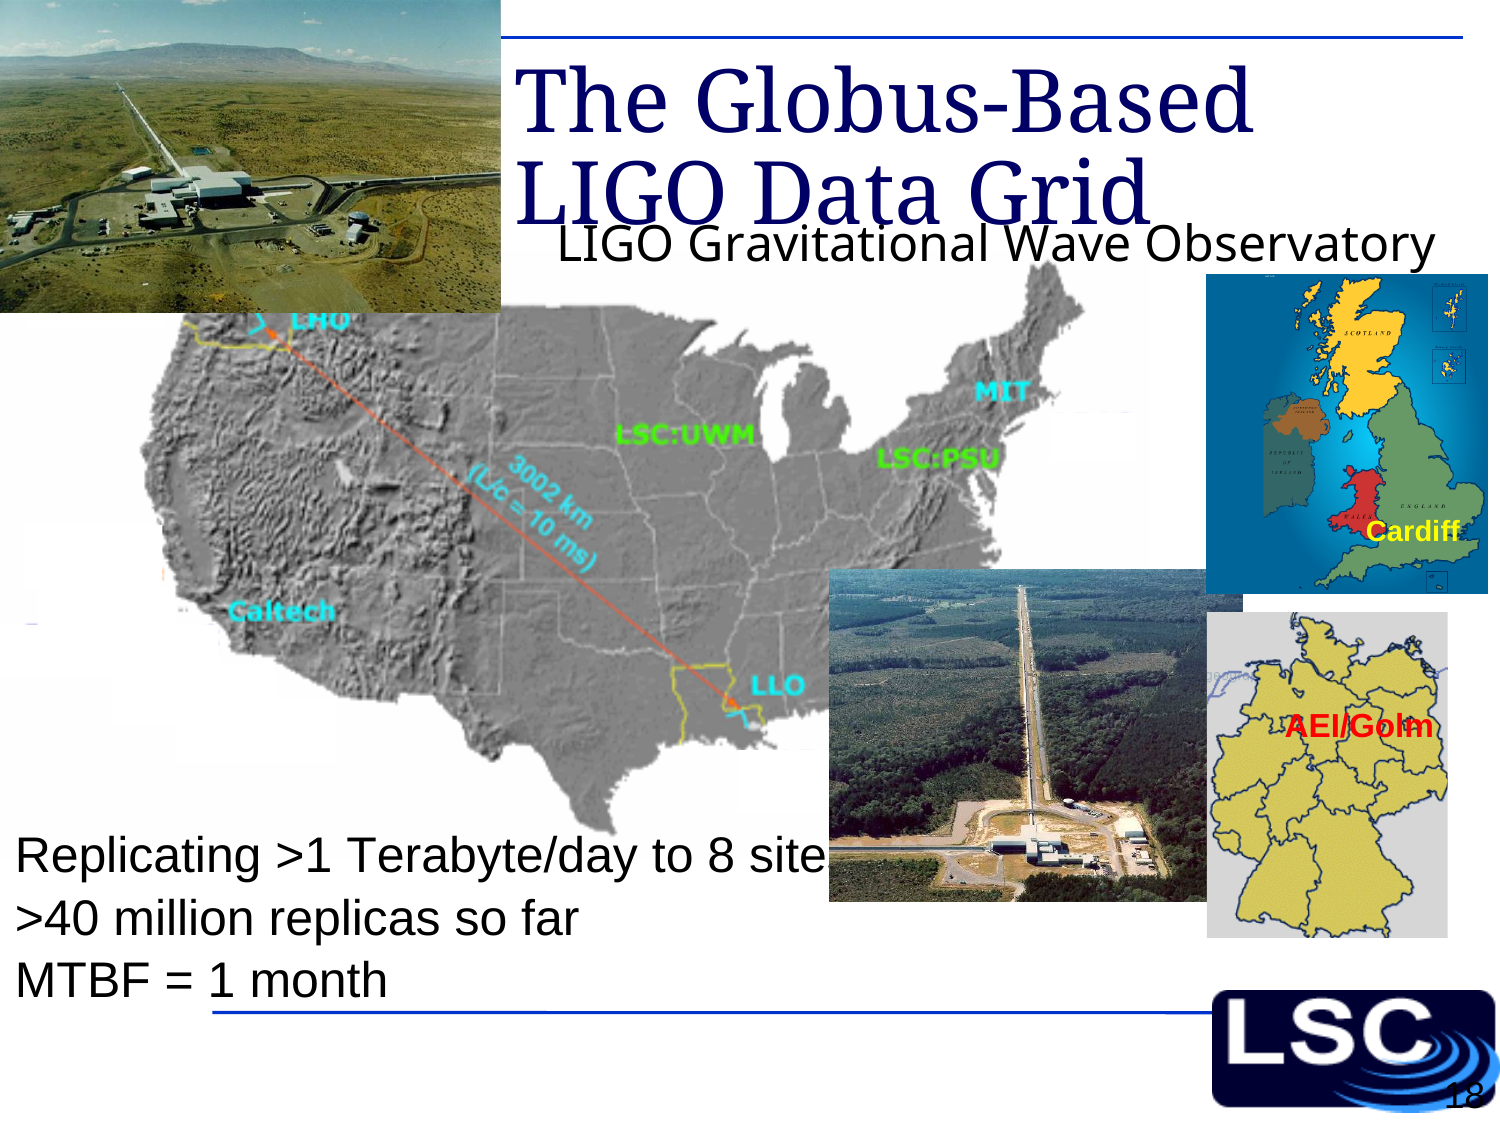

# The Globus-Based LIGO Data Grid
LIGO Gravitational Wave Observatory
Cardiff
AEI/Golm
Birmingham•
Replicating >1 Terabyte/day to 8 sites
>40 million replicas so far
MTBF = 1 month